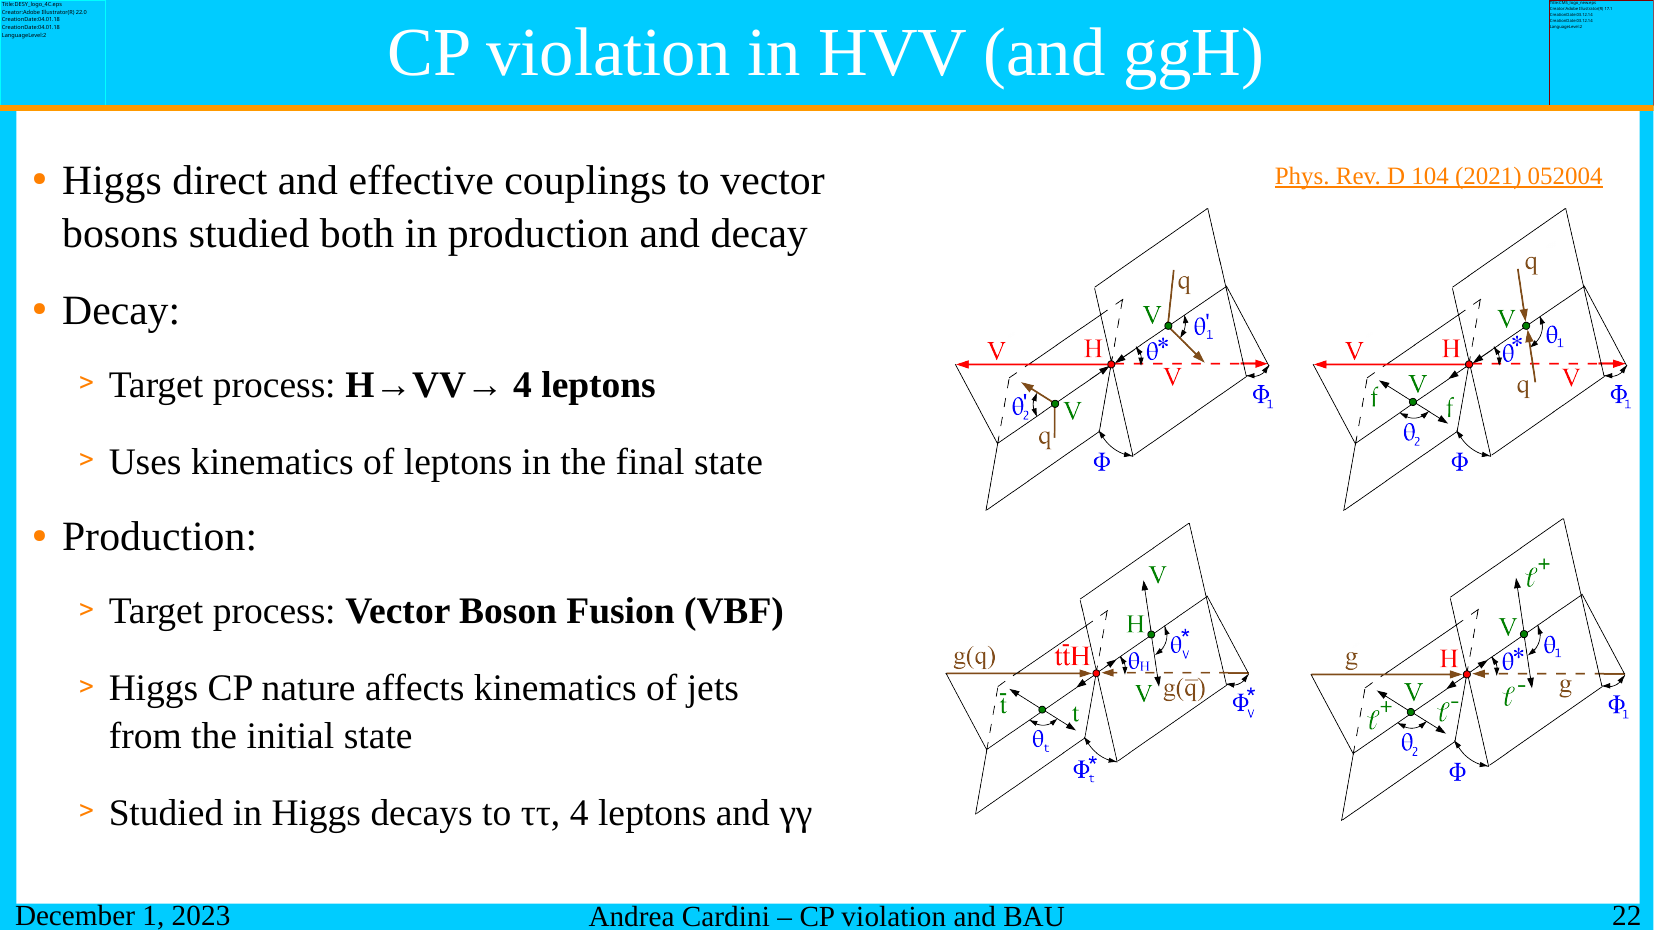

# CP violation in HVV (and ggH)
Higgs direct and effective couplings to vector bosons studied both in production and decay
Decay:
Target process: H→VV→ 4 leptons
Uses kinematics of leptons in the final state
Production:
Target process: Vector Boson Fusion (VBF)
Higgs CP nature affects kinematics of jets
from the initial state
Studied in Higgs decays to ττ, 4 leptons and γγ
Phys. Rev. D 104 (2021) 052004
22